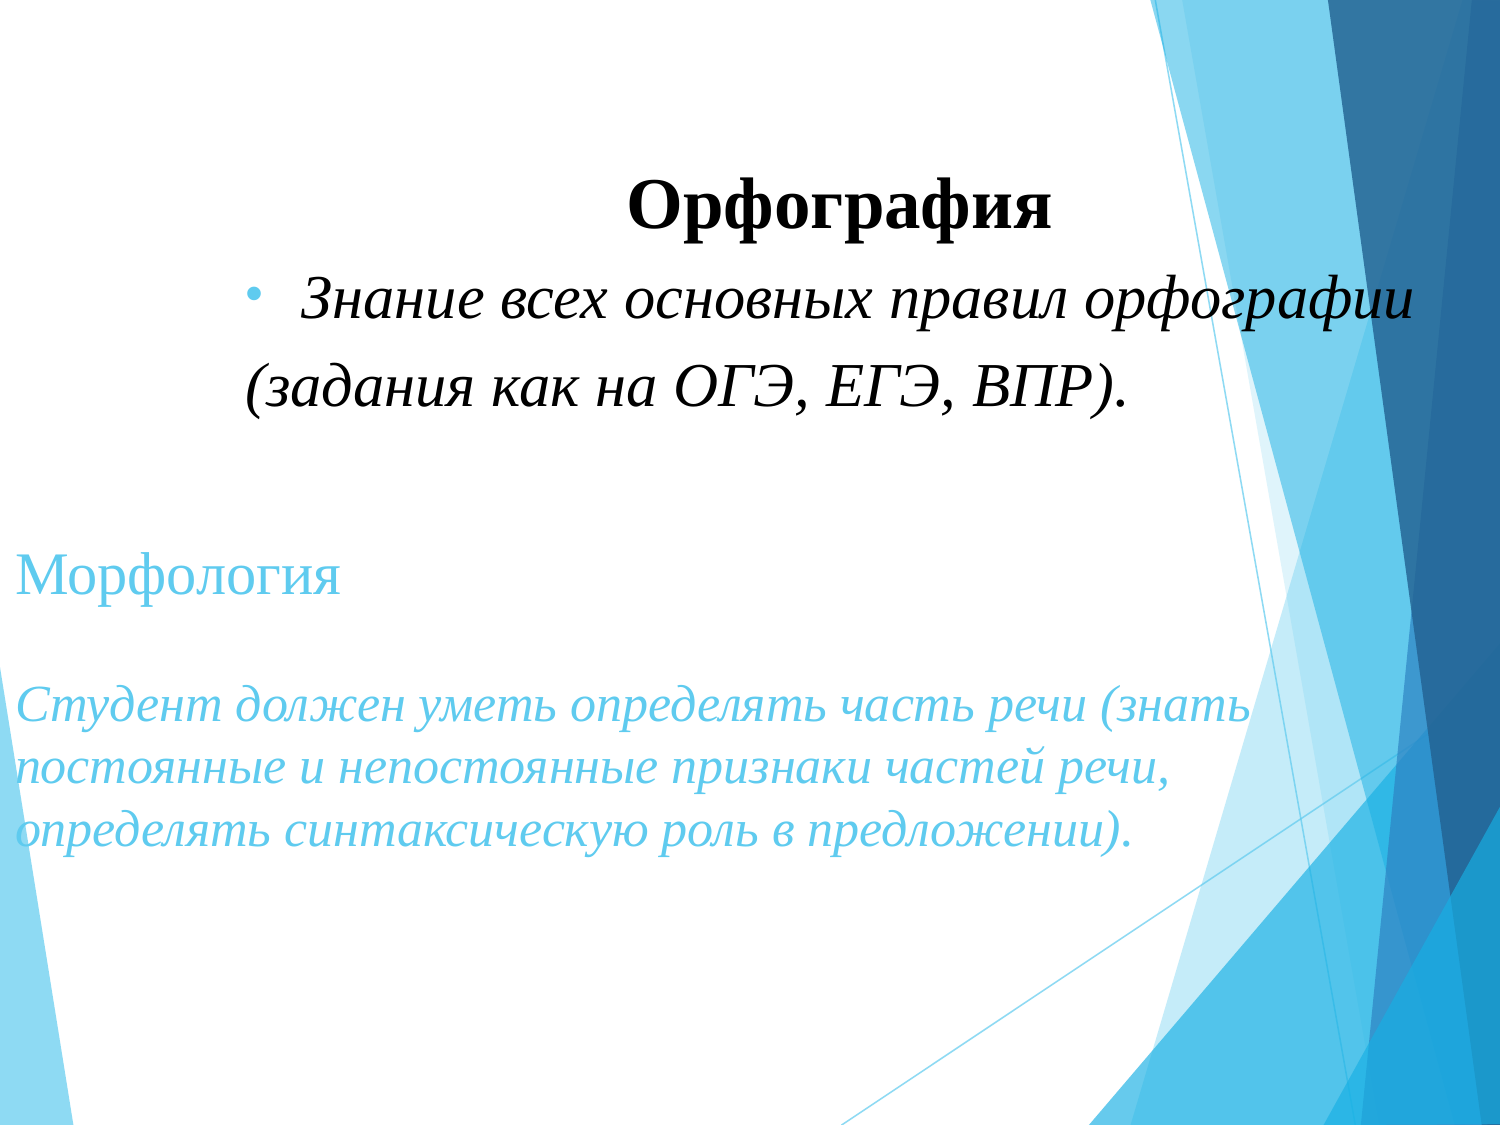

Орфография
Знание всех основных правил орфографии
(задания как на ОГЭ, ЕГЭ, ВПР).
# Морфология Студент должен уметь определять часть речи (знать постоянные и непостоянные признаки частей речи, определять синтаксическую роль в предложении).